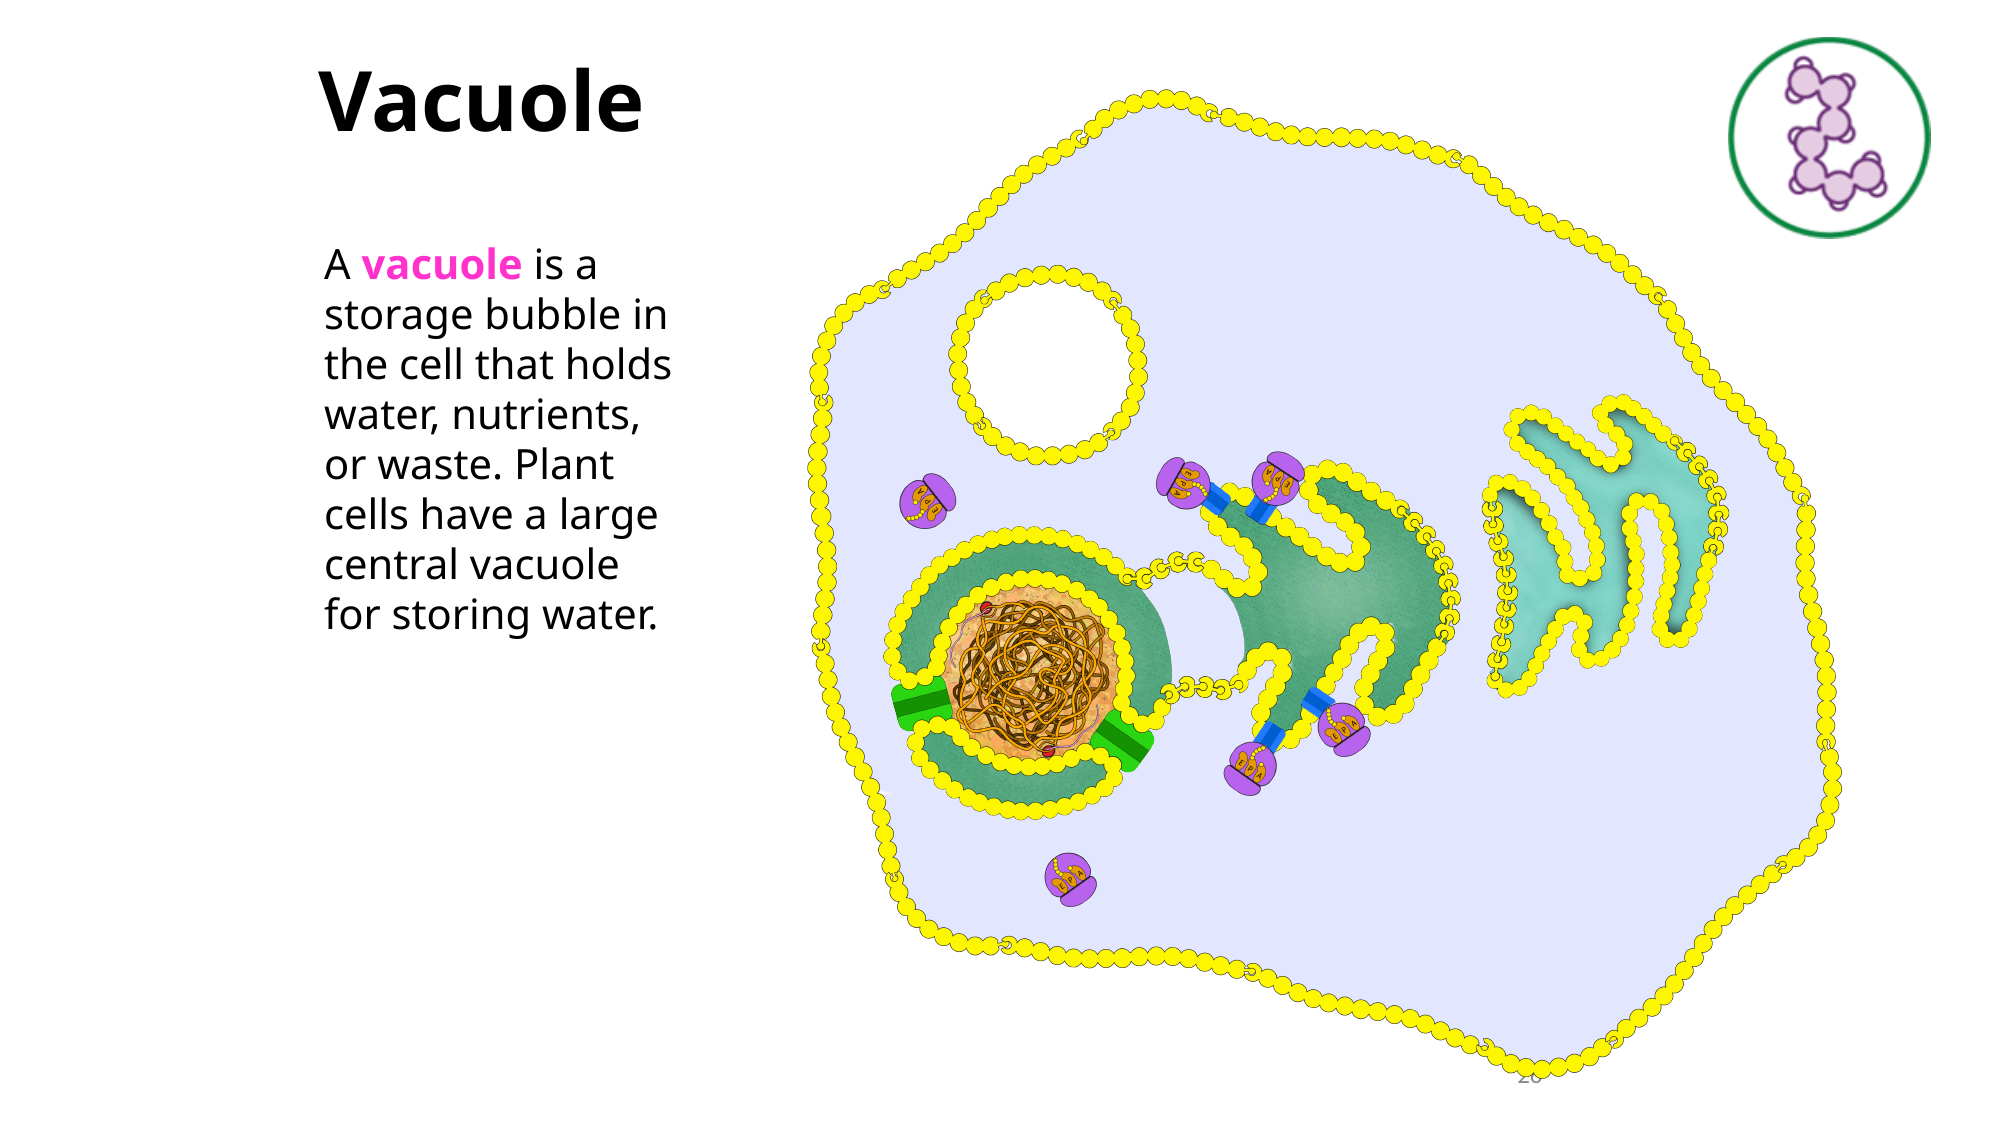

Vacuole
A vacuole is a storage bubble in the cell that holds water, nutrients, or waste. Plant cells have a large central vacuole for storing water.